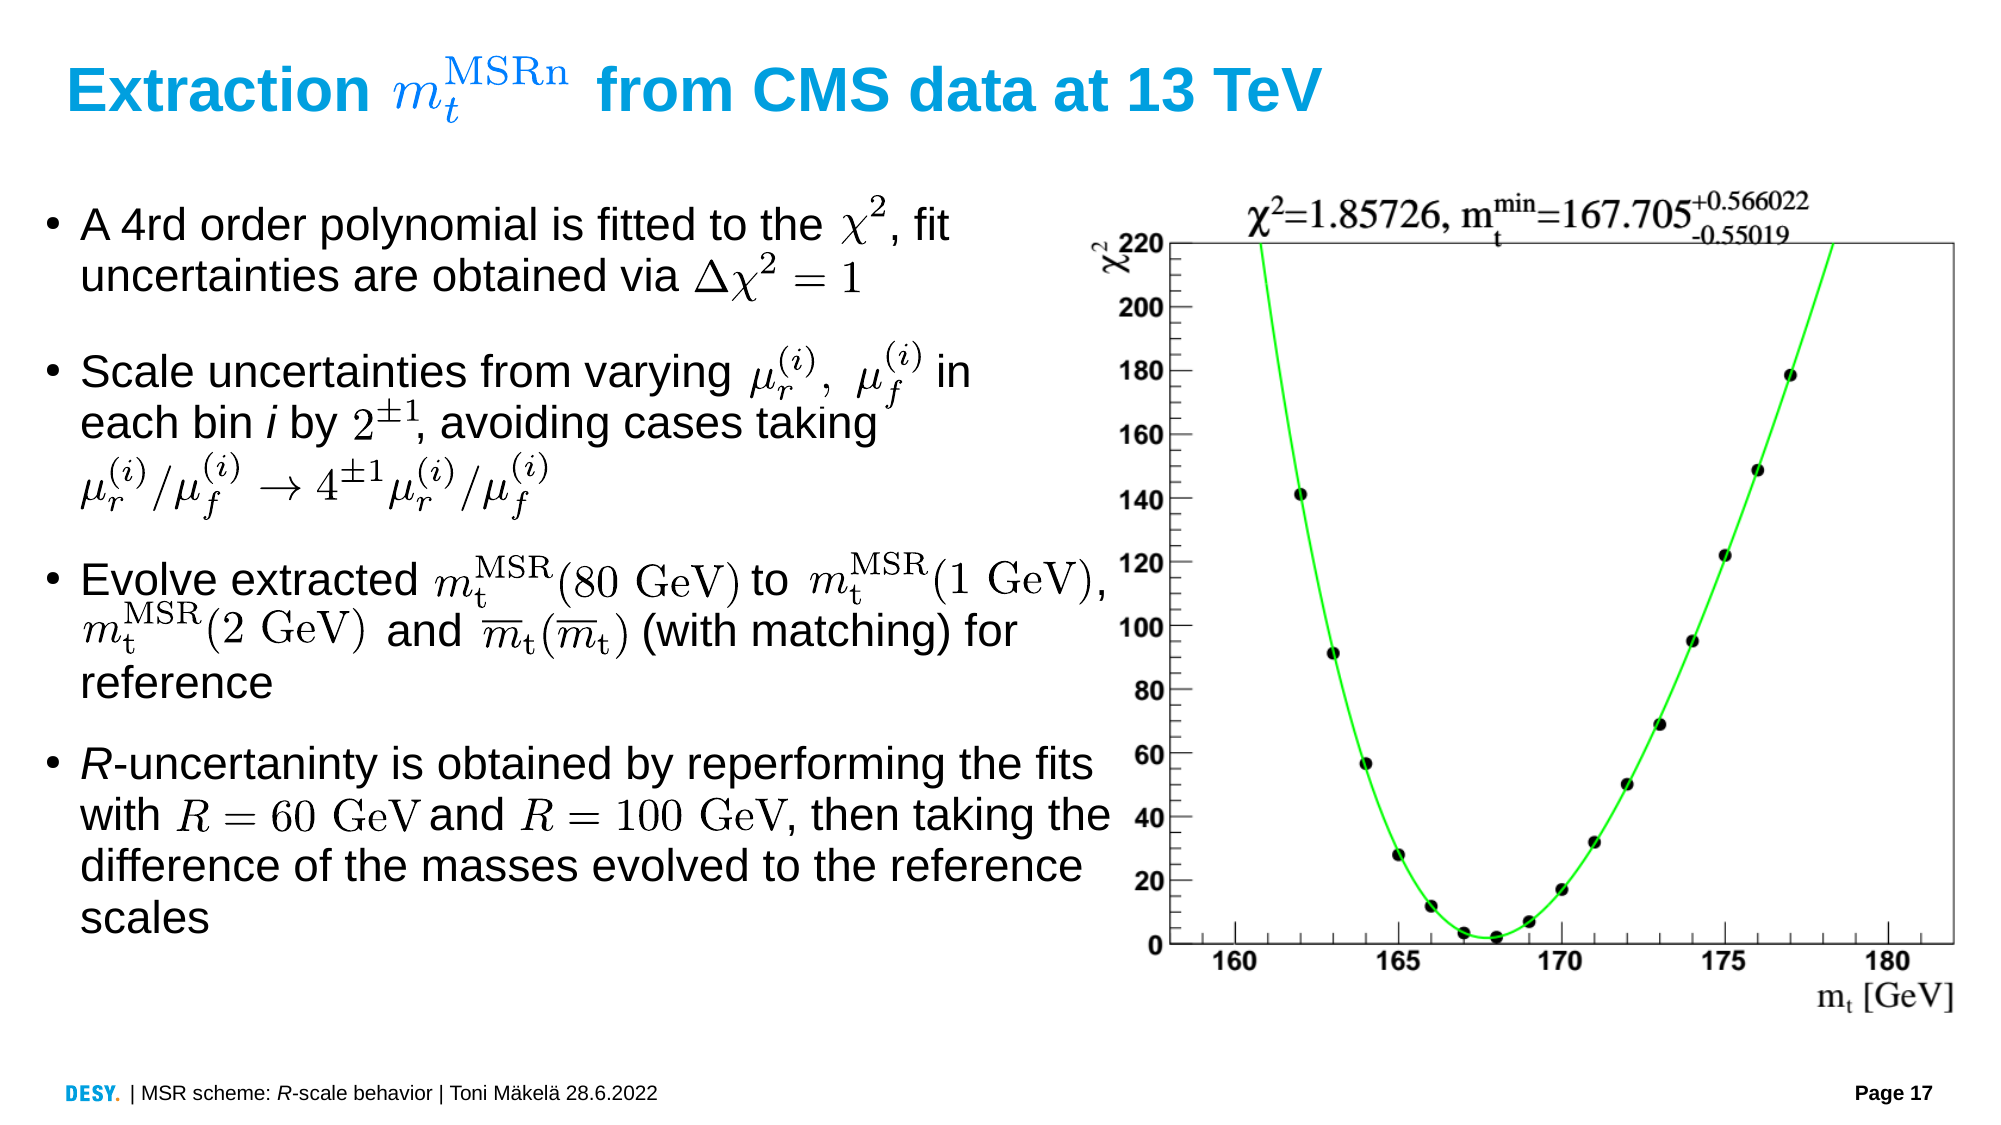

# Extraction from CMS data at 13 TeV
A 4rd order polynomial is fitted to the , fit uncertainties are obtained via
Scale uncertainties from varying in
each bin i by , avoiding cases taking
Evolve extracted to ,
 and (with matching) for reference
R-uncertaninty is obtained by reperforming the fits with and , then taking the difference of the masses evolved to the reference scales
| MSR scheme: R-scale behavior | Toni Mäkelä 28.6.2022